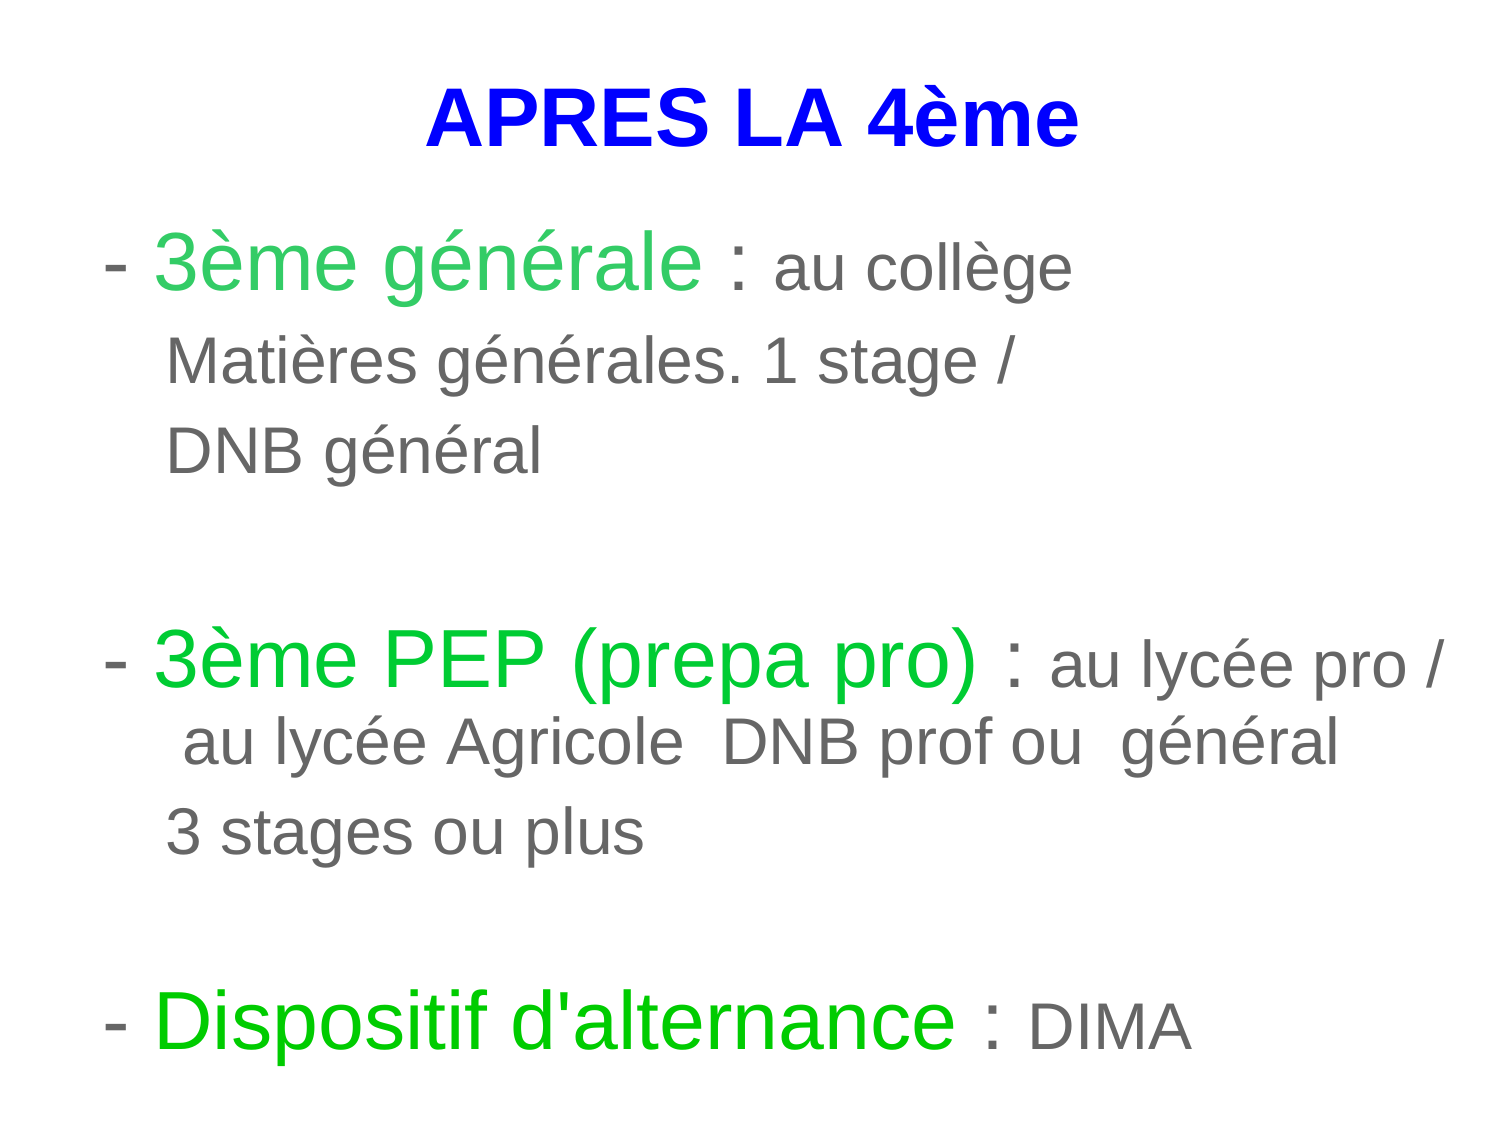

APRES LA 4ème
 - 3ème générale : au collège
 Matières générales. 1 stage /
 DNB général
 - 3ème PEP (prepa pro) : au lycée pro / au lycée Agricole DNB prof ou général
 3 stages ou plus
 - Dispositif d'alternance : DIMA